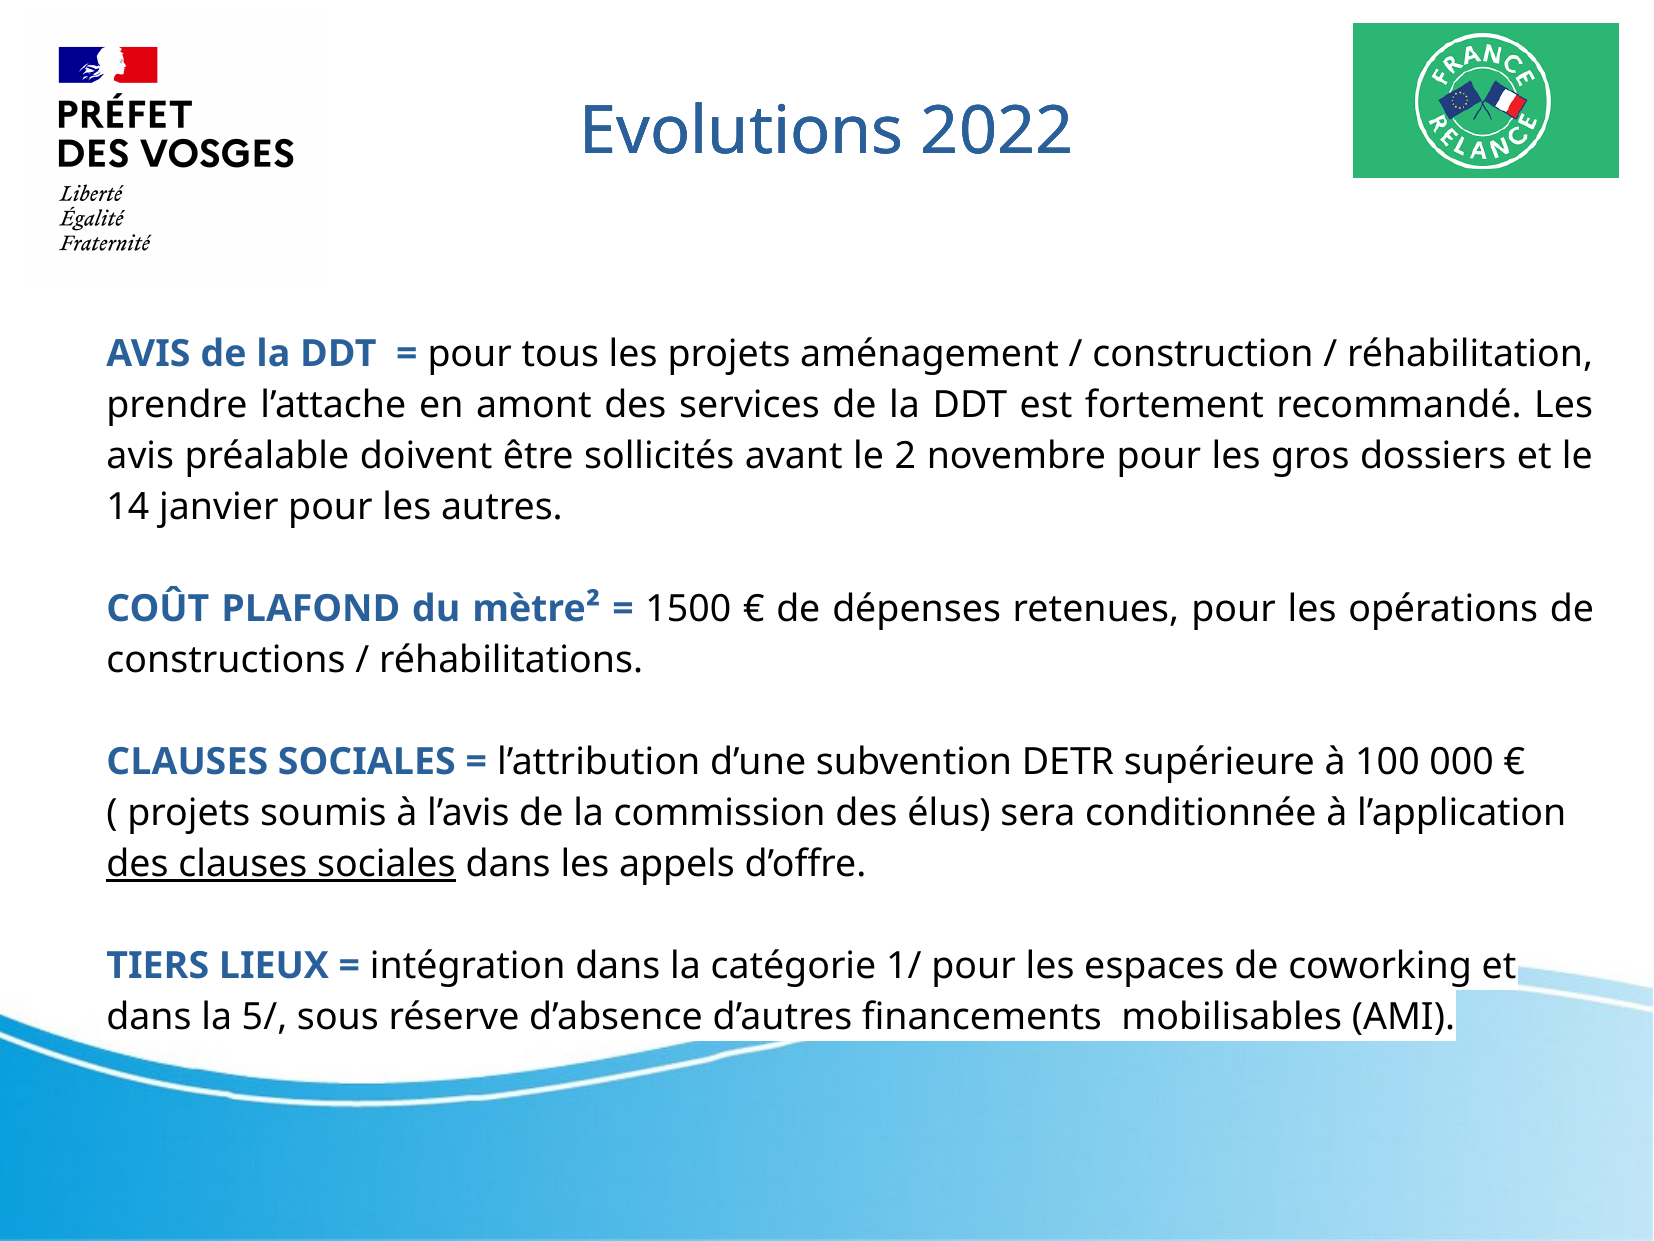

Evolutions 2022
Evolutions 2022
Evolutions 2022
# AVIS de la DDT = pour tous les projets aménagement / construction / réhabilitation, prendre l’attache en amont des services de la DDT est fortement recommandé. Les avis préalable doivent être sollicités avant le 2 novembre pour les gros dossiers et le 14 janvier pour les autres.
COÛT PLAFOND du mètre² = 1500 € de dépenses retenues, pour les opérations de constructions / réhabilitations.
CLAUSES SOCIALES = l’attribution d’une subvention DETR supérieure à 100 000 € ( projets soumis à l’avis de la commission des élus) sera conditionnée à l’application des clauses sociales dans les appels d’offre.
TIERS LIEUX = intégration dans la catégorie 1/ pour les espaces de coworking et dans la 5/, sous réserve d’absence d’autres financements mobilisables (AMI).